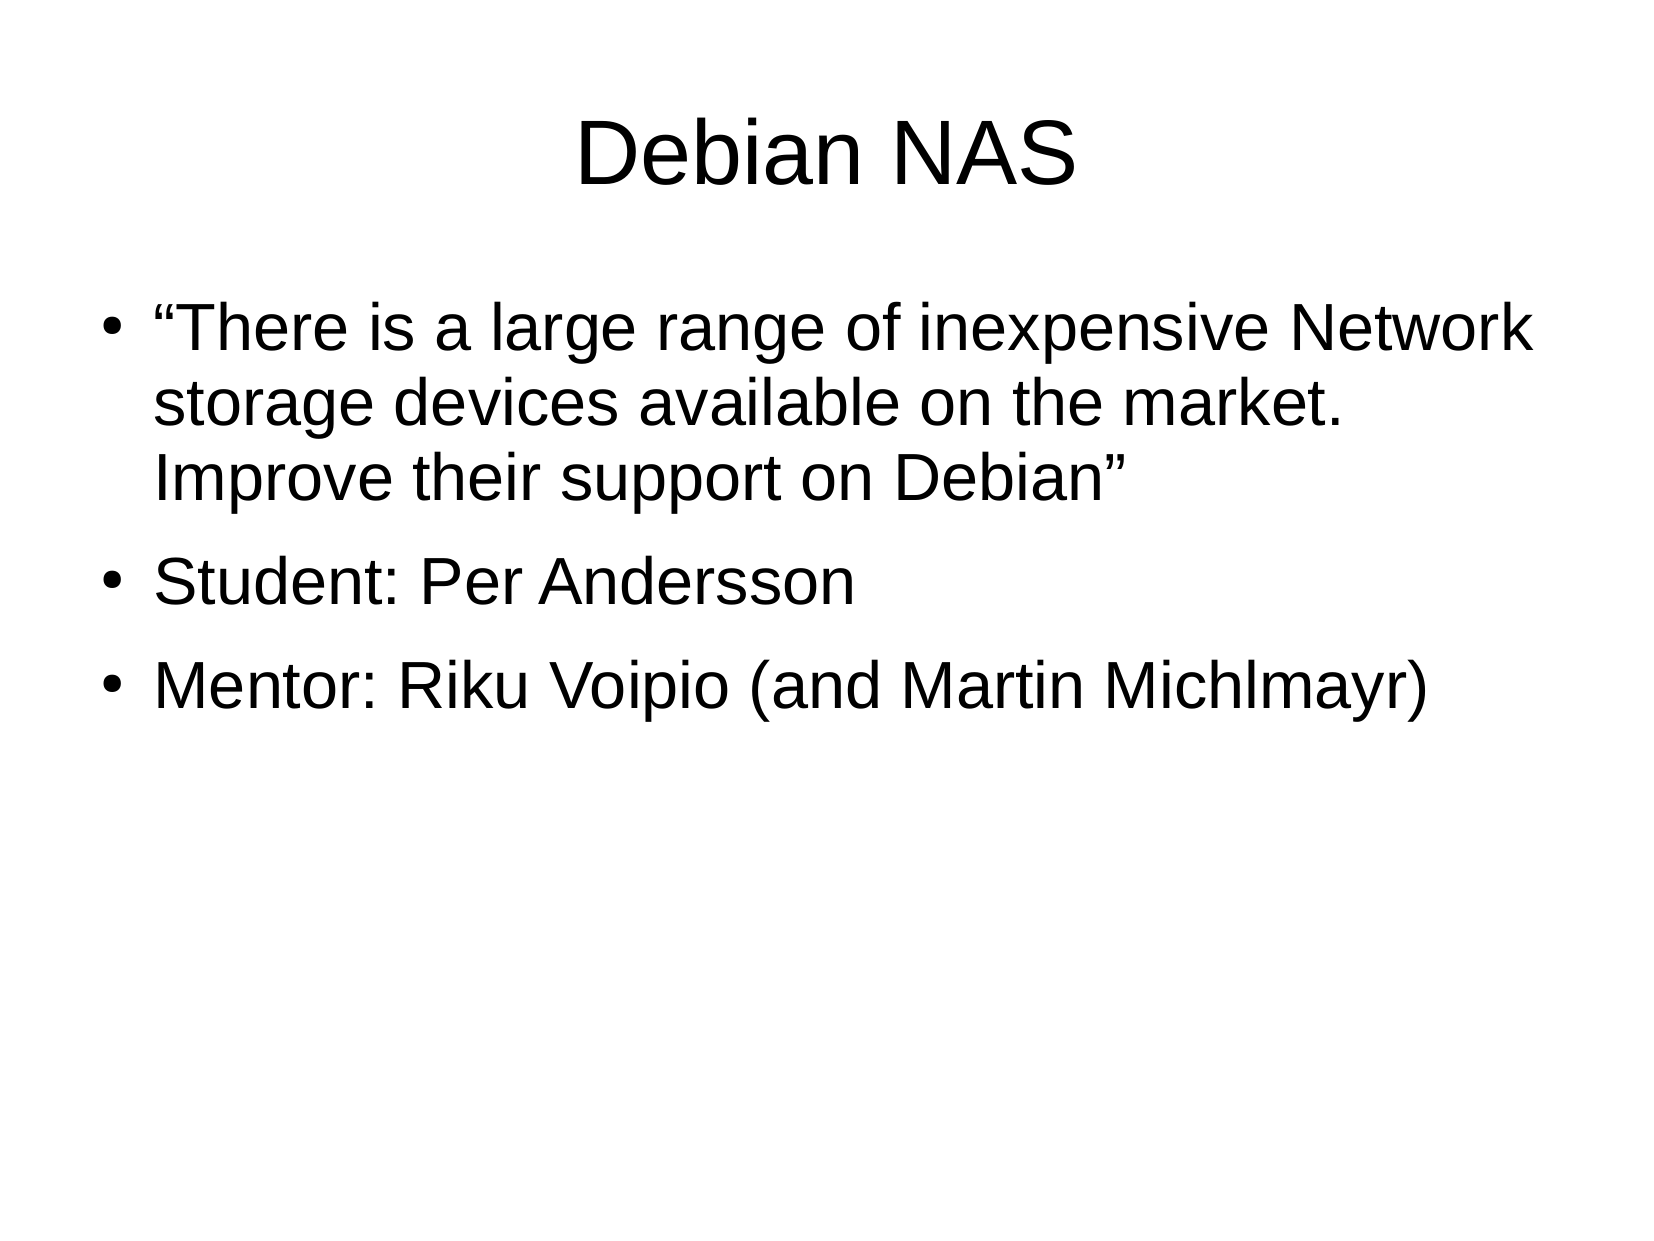

# Debian NAS
“There is a large range of inexpensive Network storage devices available on the market. Improve their support on Debian”
Student: Per Andersson
Mentor: Riku Voipio (and Martin Michlmayr)